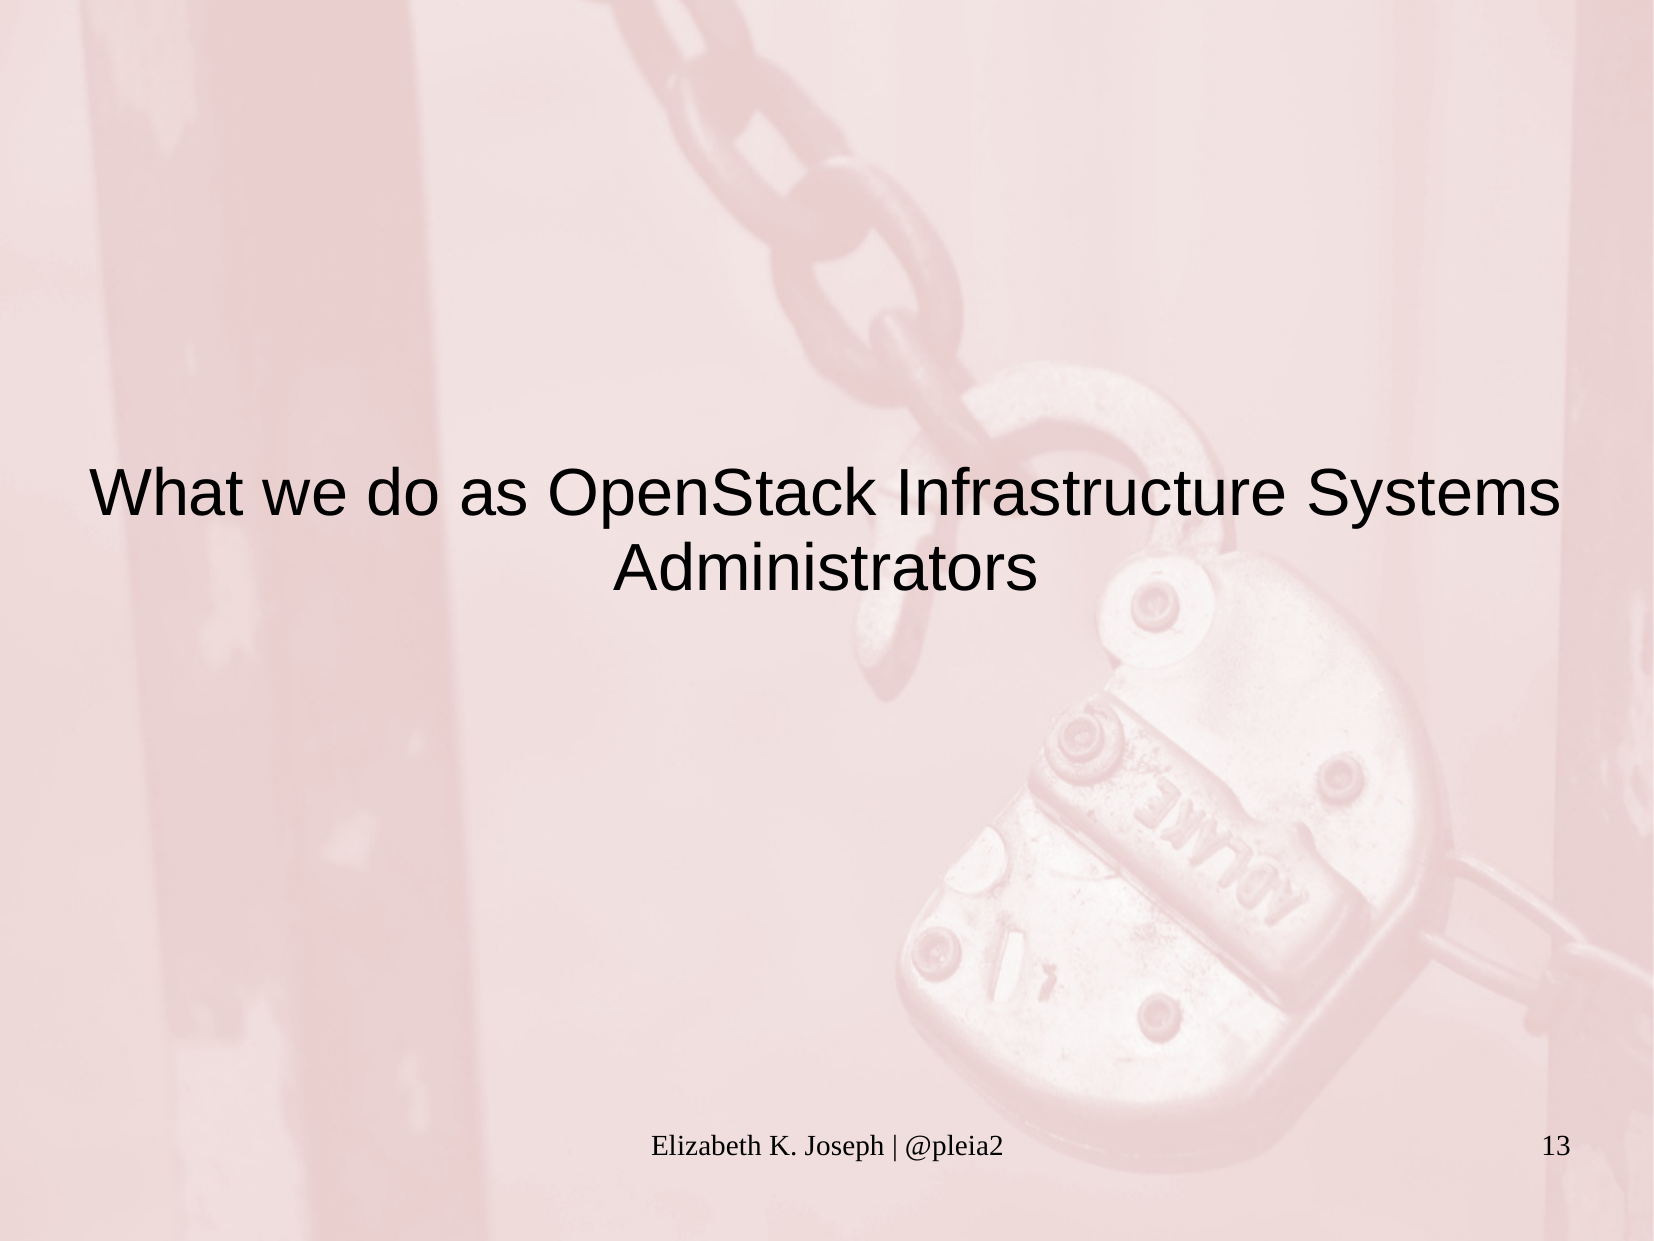

# What we do as OpenStack Infrastructure Systems Administrators
Elizabeth K. Joseph | @pleia2
13